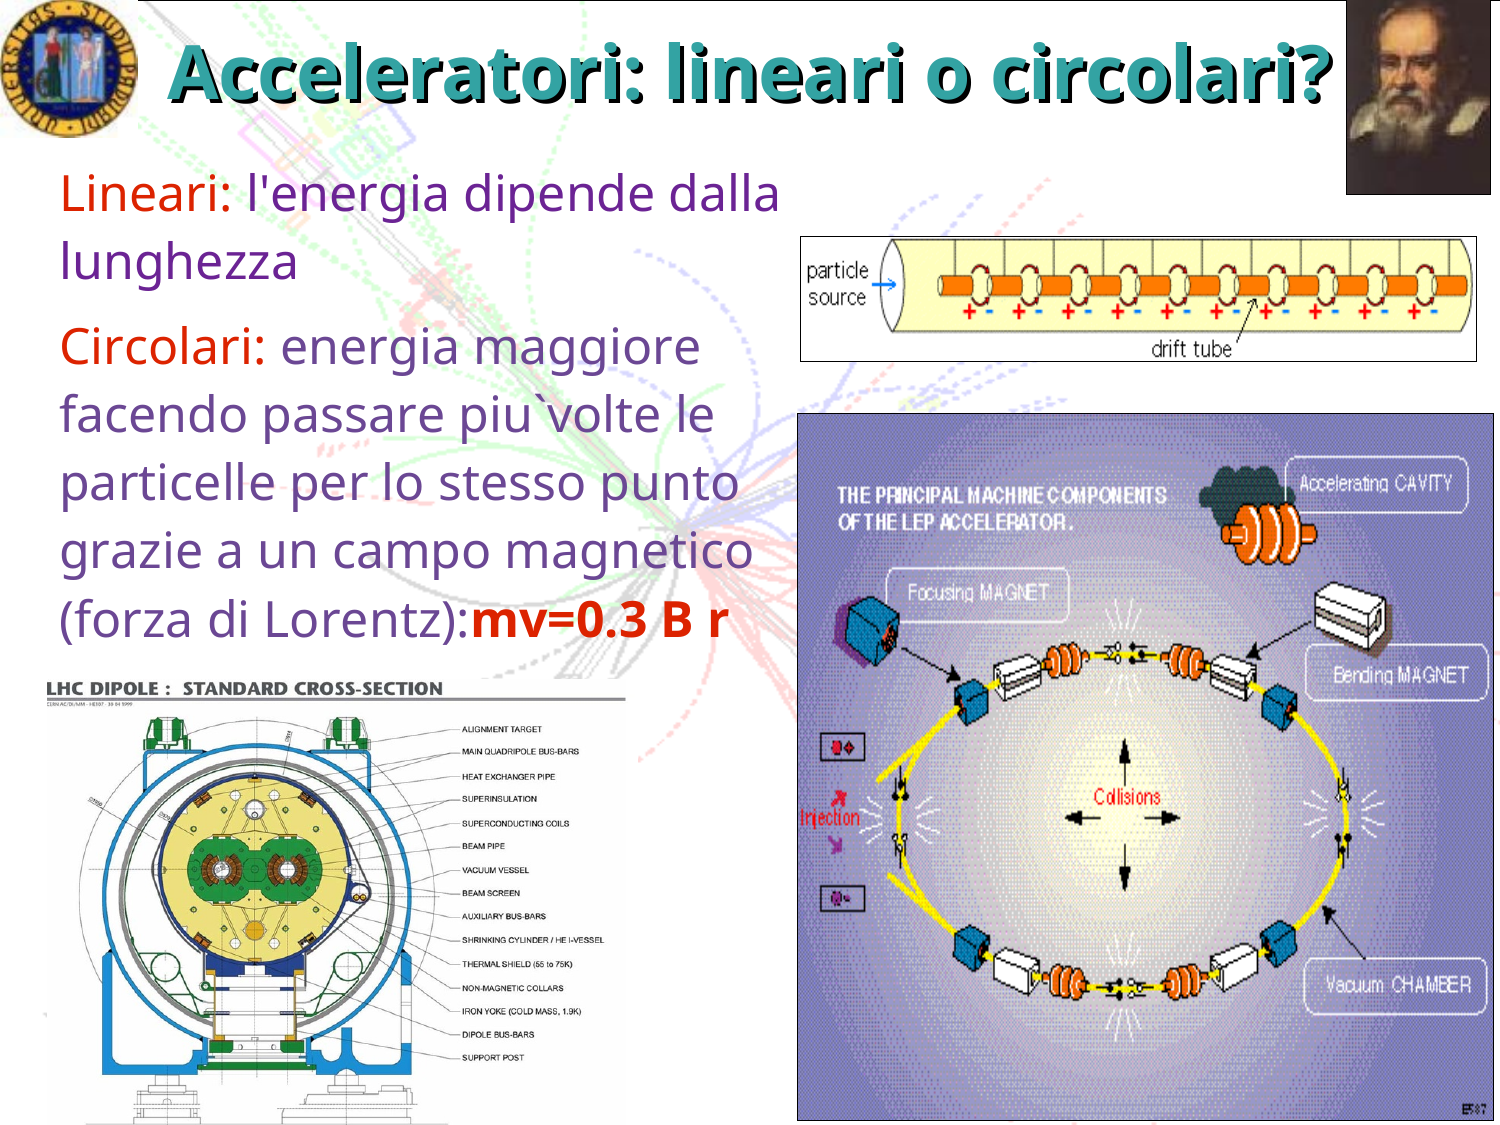

# Acceleratori: lineari o circolari?
Lineari: l'energia dipende dalla lunghezza
Circolari: energia maggiore facendo passare piu`volte le particelle per lo stesso punto grazie a un campo magnetico (forza di Lorentz):mv=0.3 B r